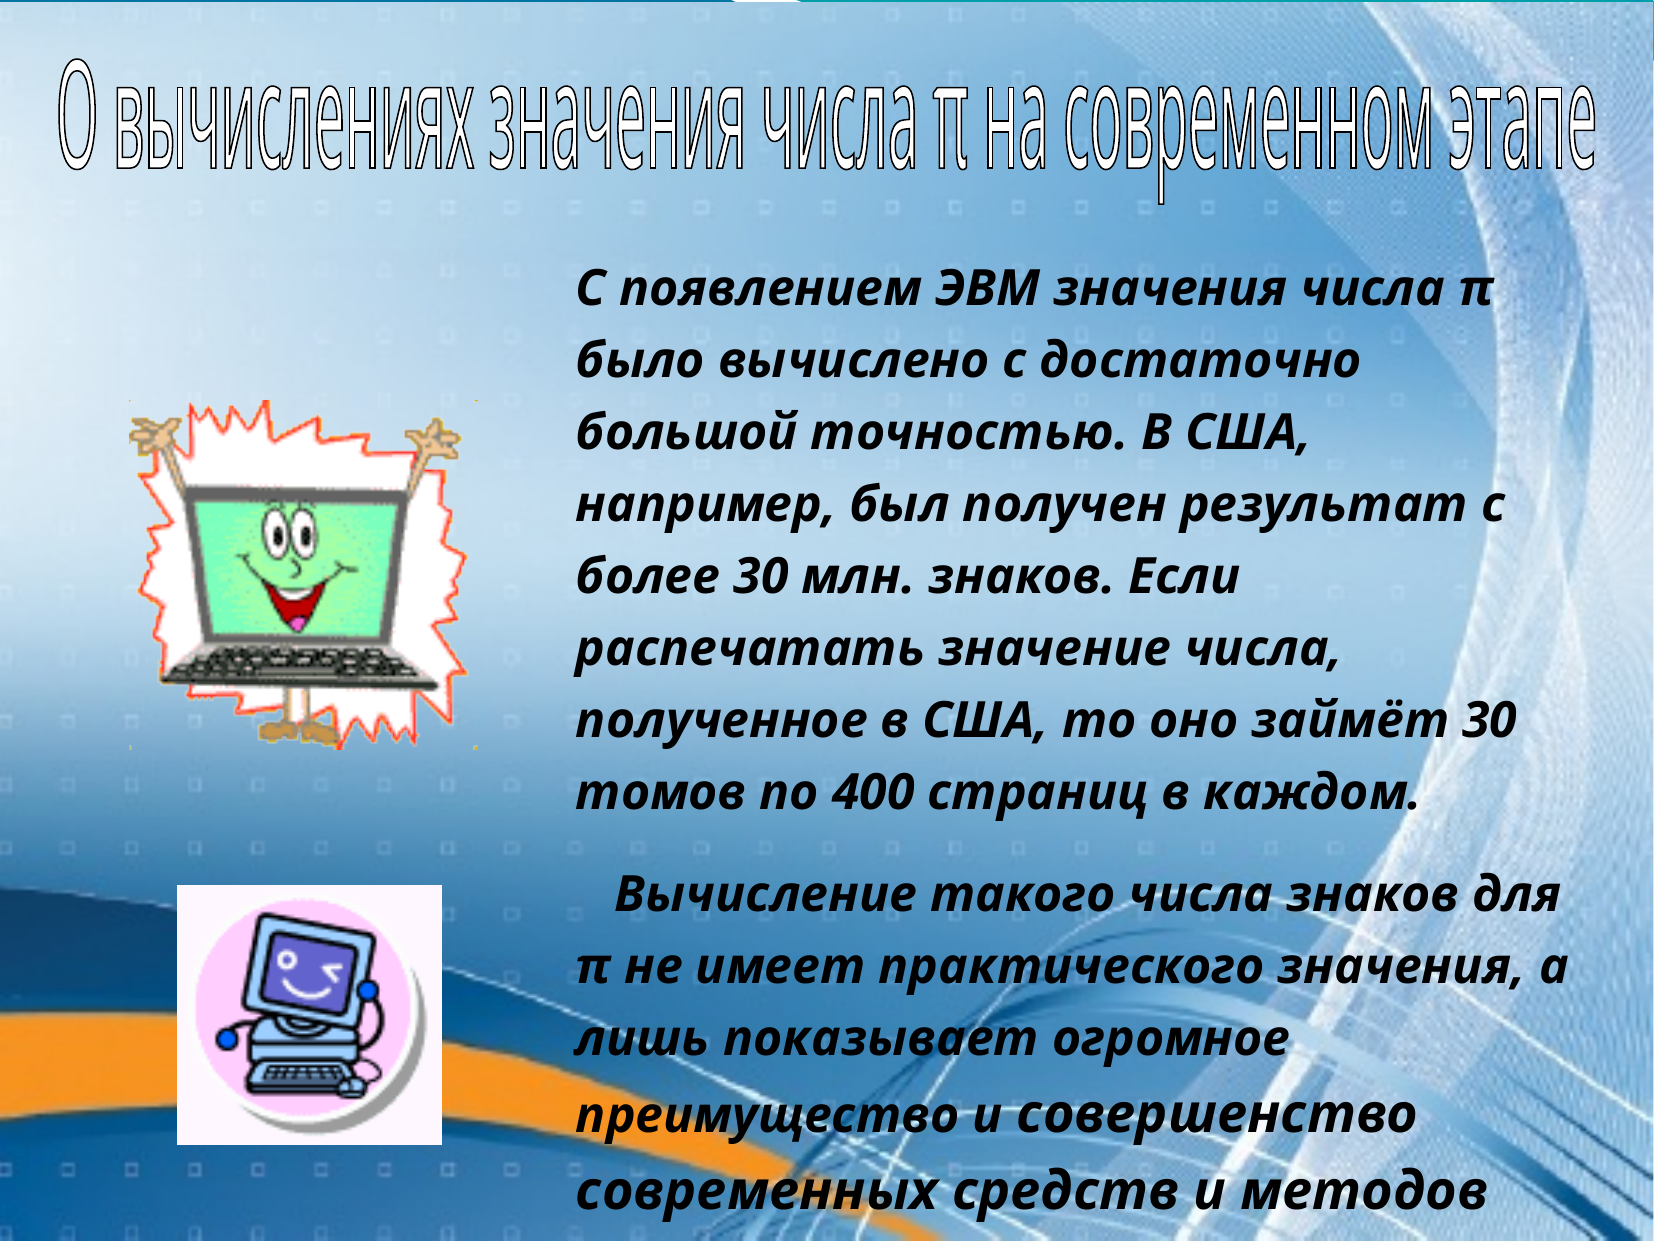

О вычислениях значения числа π на современном этапе
#
С появлением ЭВМ значения числа π было вычислено с достаточно большой точностью. В США, например, был получен результат с более 30 млн. знаков. Если распечатать значение числа, полученное в США, то оно займёт 30 томов по 400 страниц в каждом.
 Вычисление такого числа знаков для π не имеет практического значения, а лишь показывает огромное преимущество и совершенство современных средств и методов вычисления по сравнению со старыми.